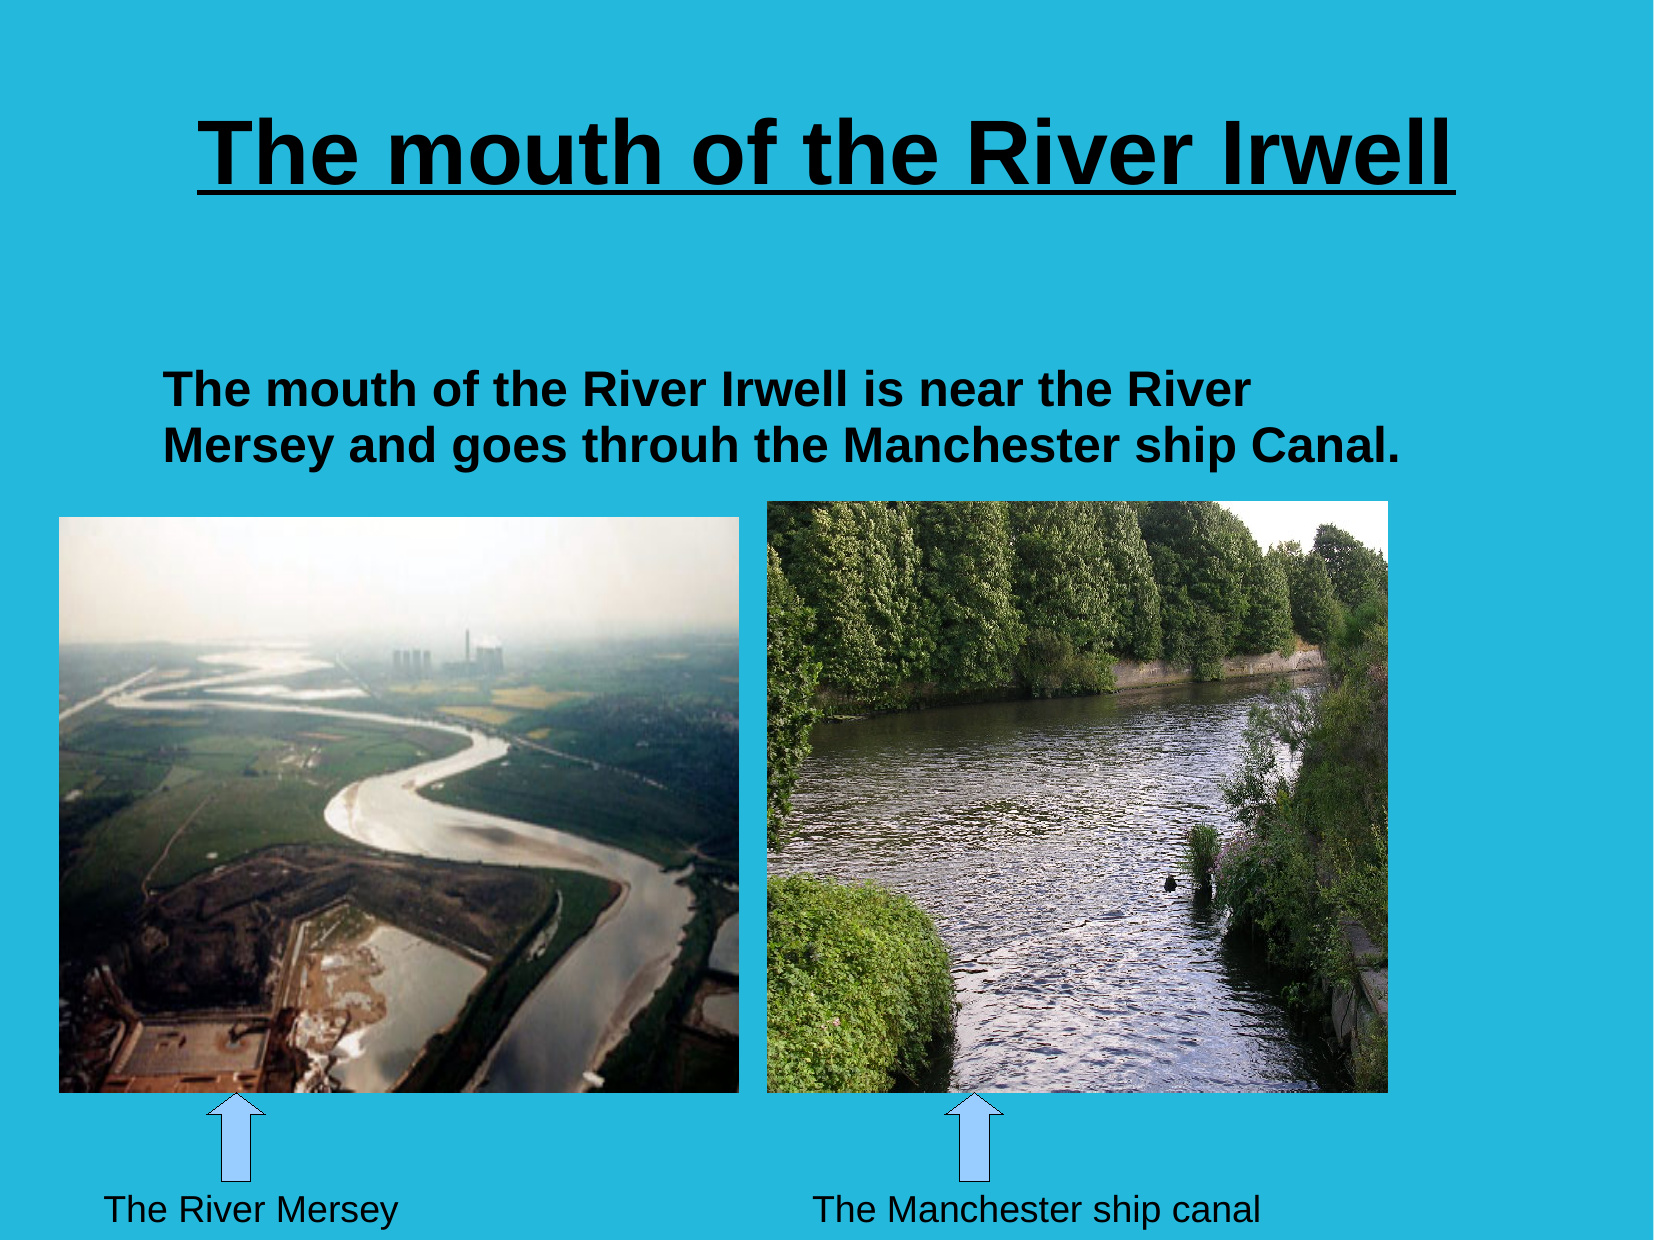

# The mouth of the River Irwell
The mouth of the River Irwell is near the River Mersey and goes throuh the Manchester ship Canal.
The River Mersey
The Manchester ship canal